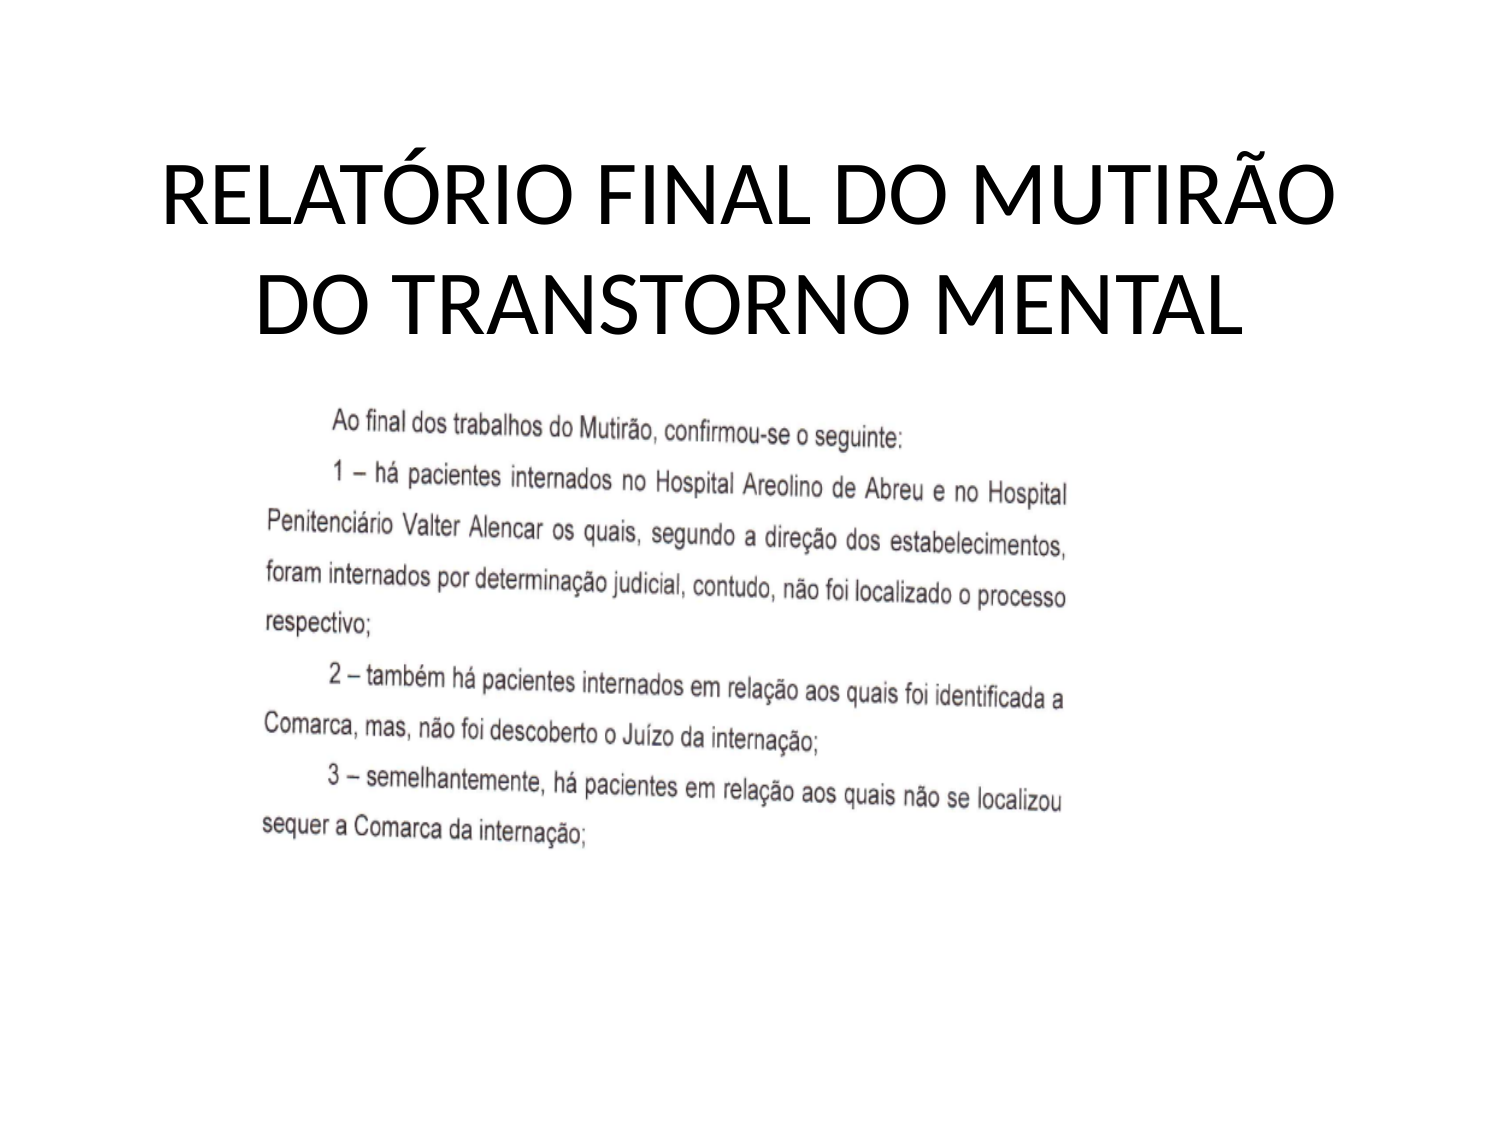

# RELATÓRIO FINAL DO MUTIRÃO DO TRANSTORNO MENTAL